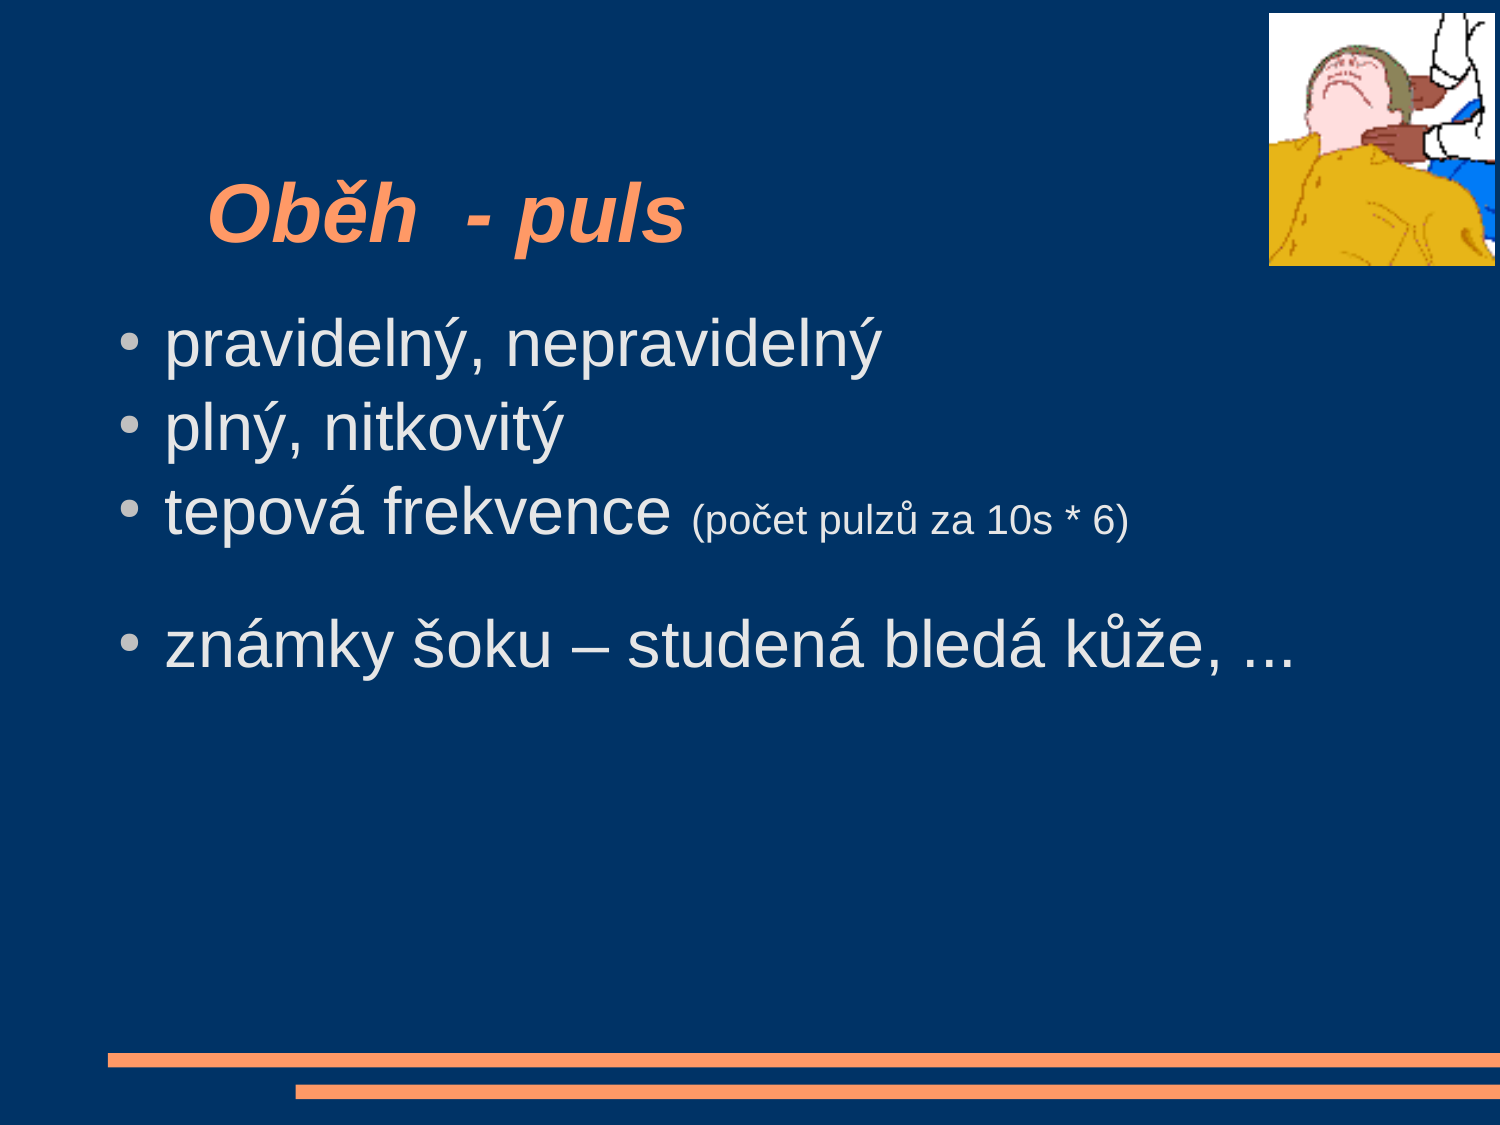

# Oběh - puls
pravidelný, nepravidelný
plný, nitkovitý
tepová frekvence (počet pulzů za 10s * 6)
známky šoku – studená bledá kůže, ...